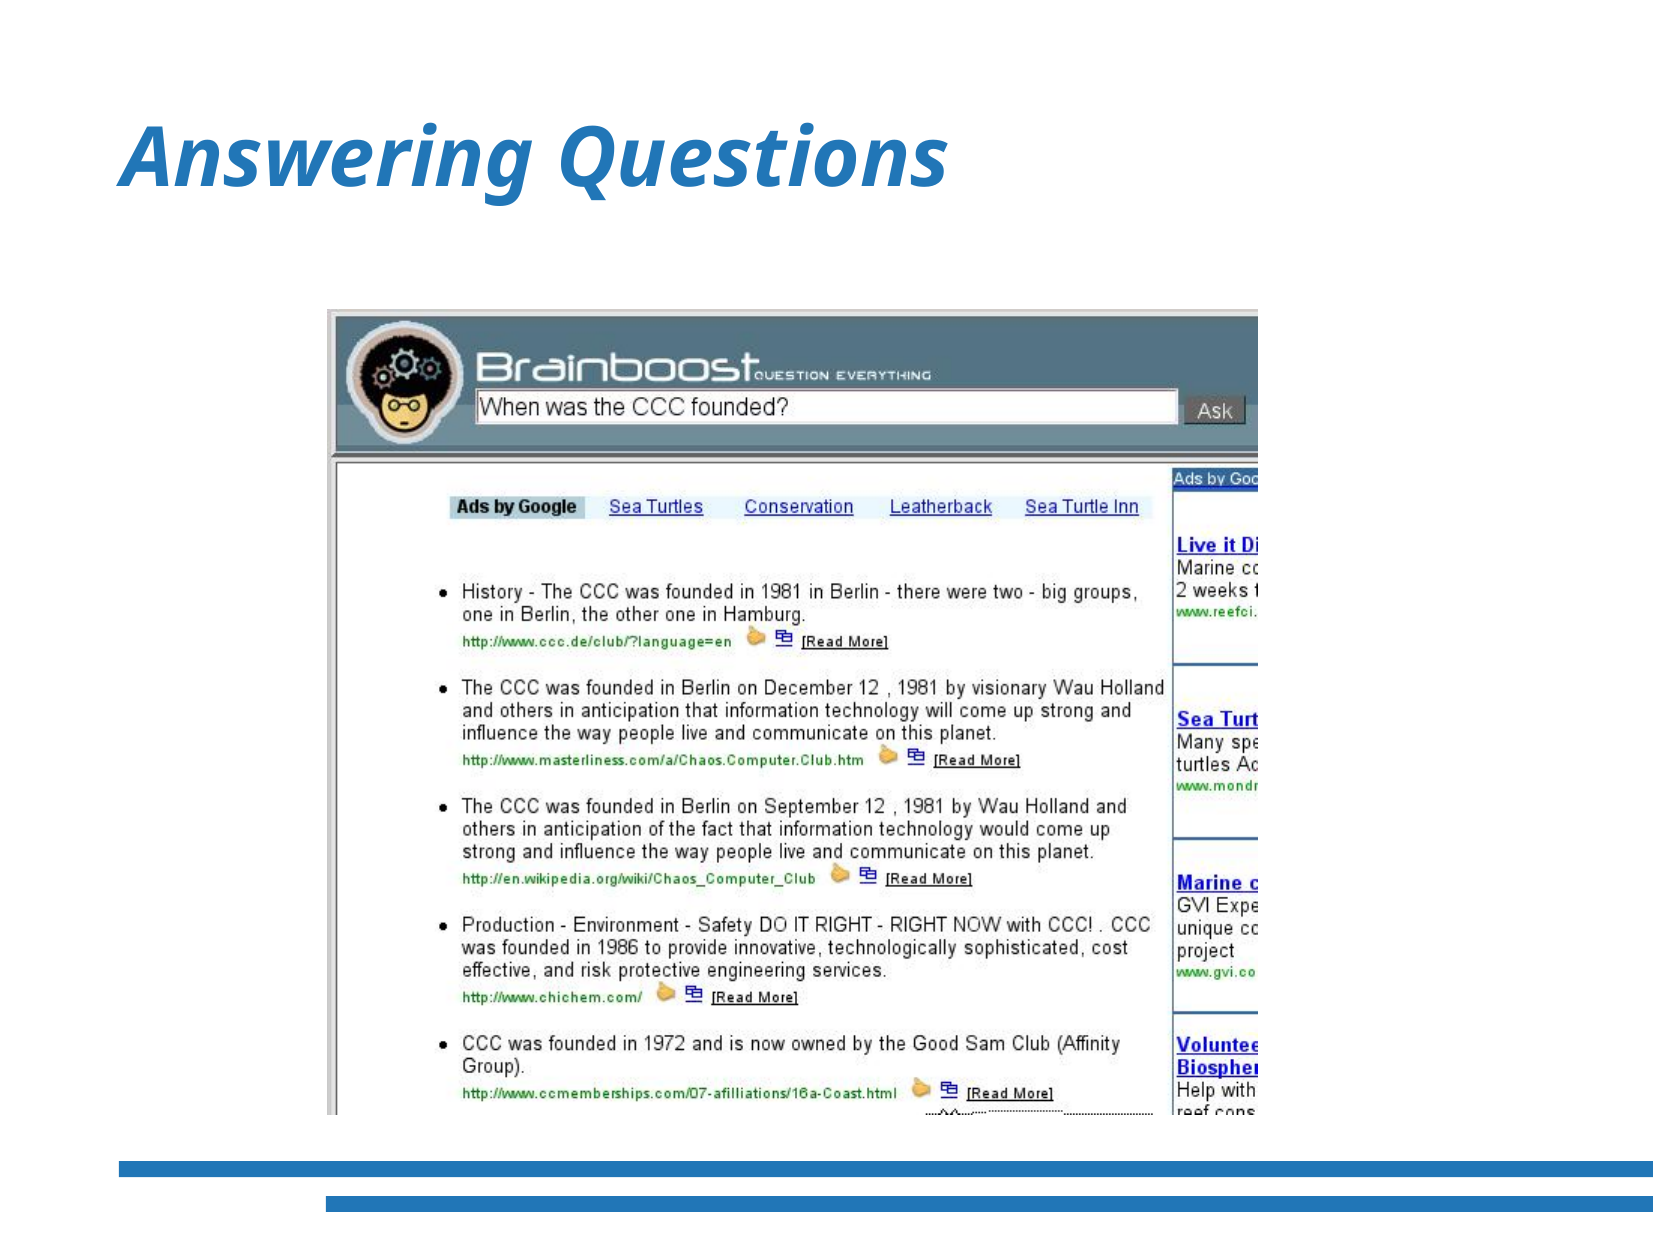

# Answering Questions
Today search engines find pages with query.
Need to imaging terms found on target.
Search pages manually for matching paragraph.
What if search engines could understand and answer questions?
Difficult research question.
Prototypic implementations already online.